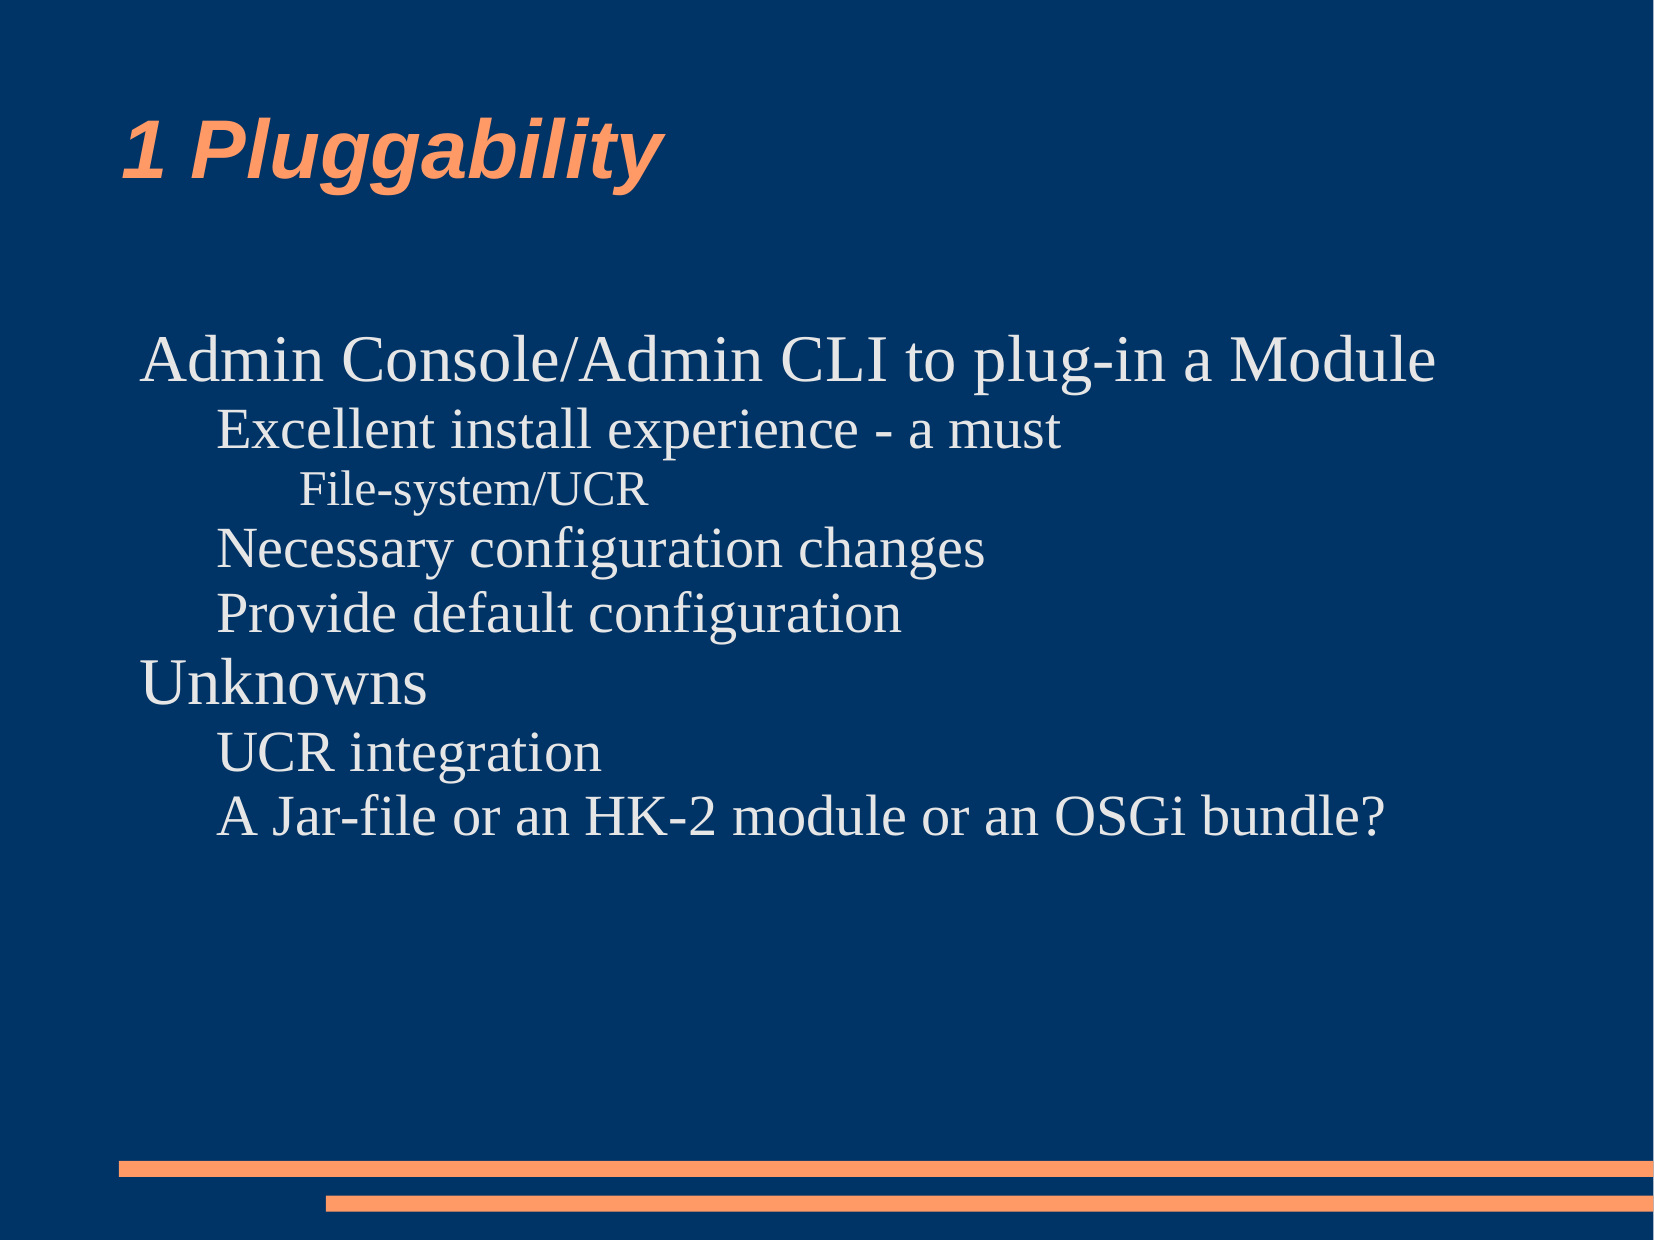

# 1 Pluggability
Admin Console/Admin CLI to plug-in a Module
Excellent install experience - a must
File-system/UCR
Necessary configuration changes
Provide default configuration
Unknowns
UCR integration
A Jar-file or an HK-2 module or an OSGi bundle?